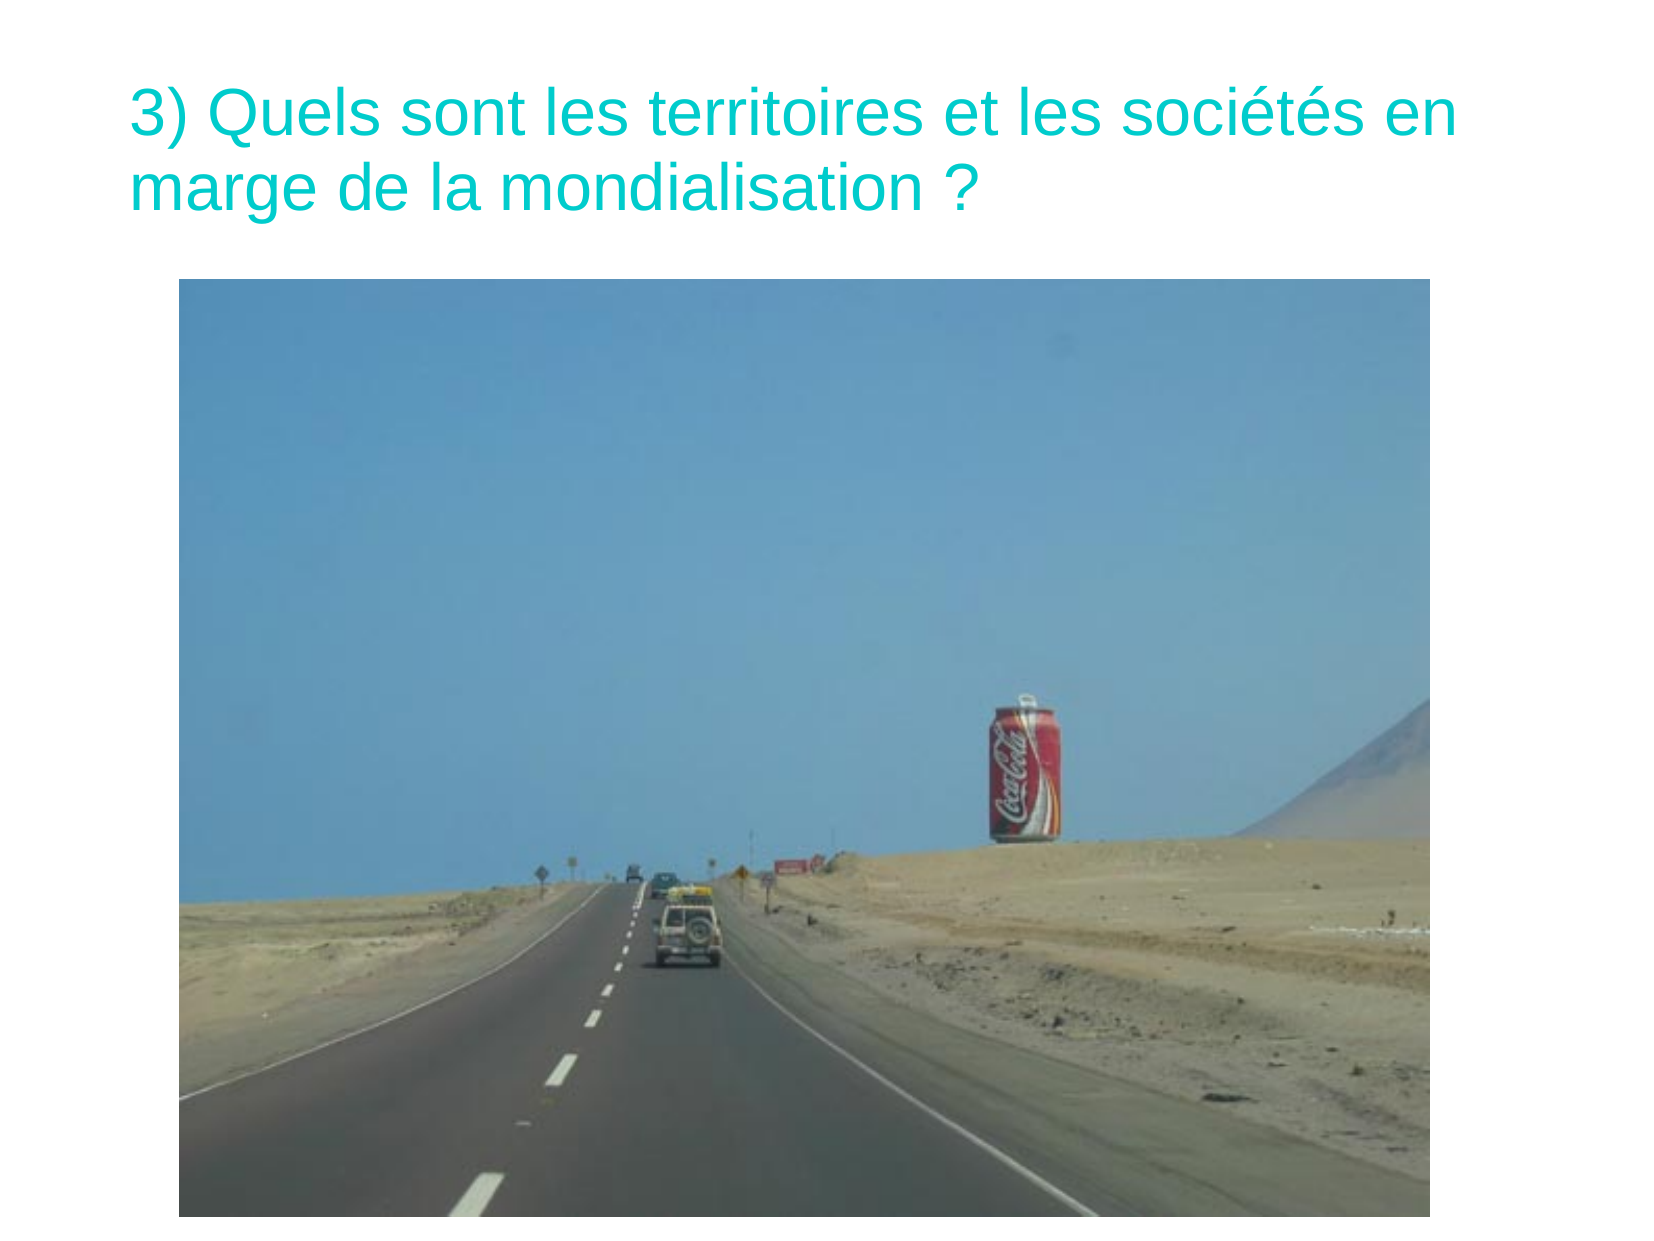

3) Quels sont les territoires et les sociétés en marge de la mondialisation ?